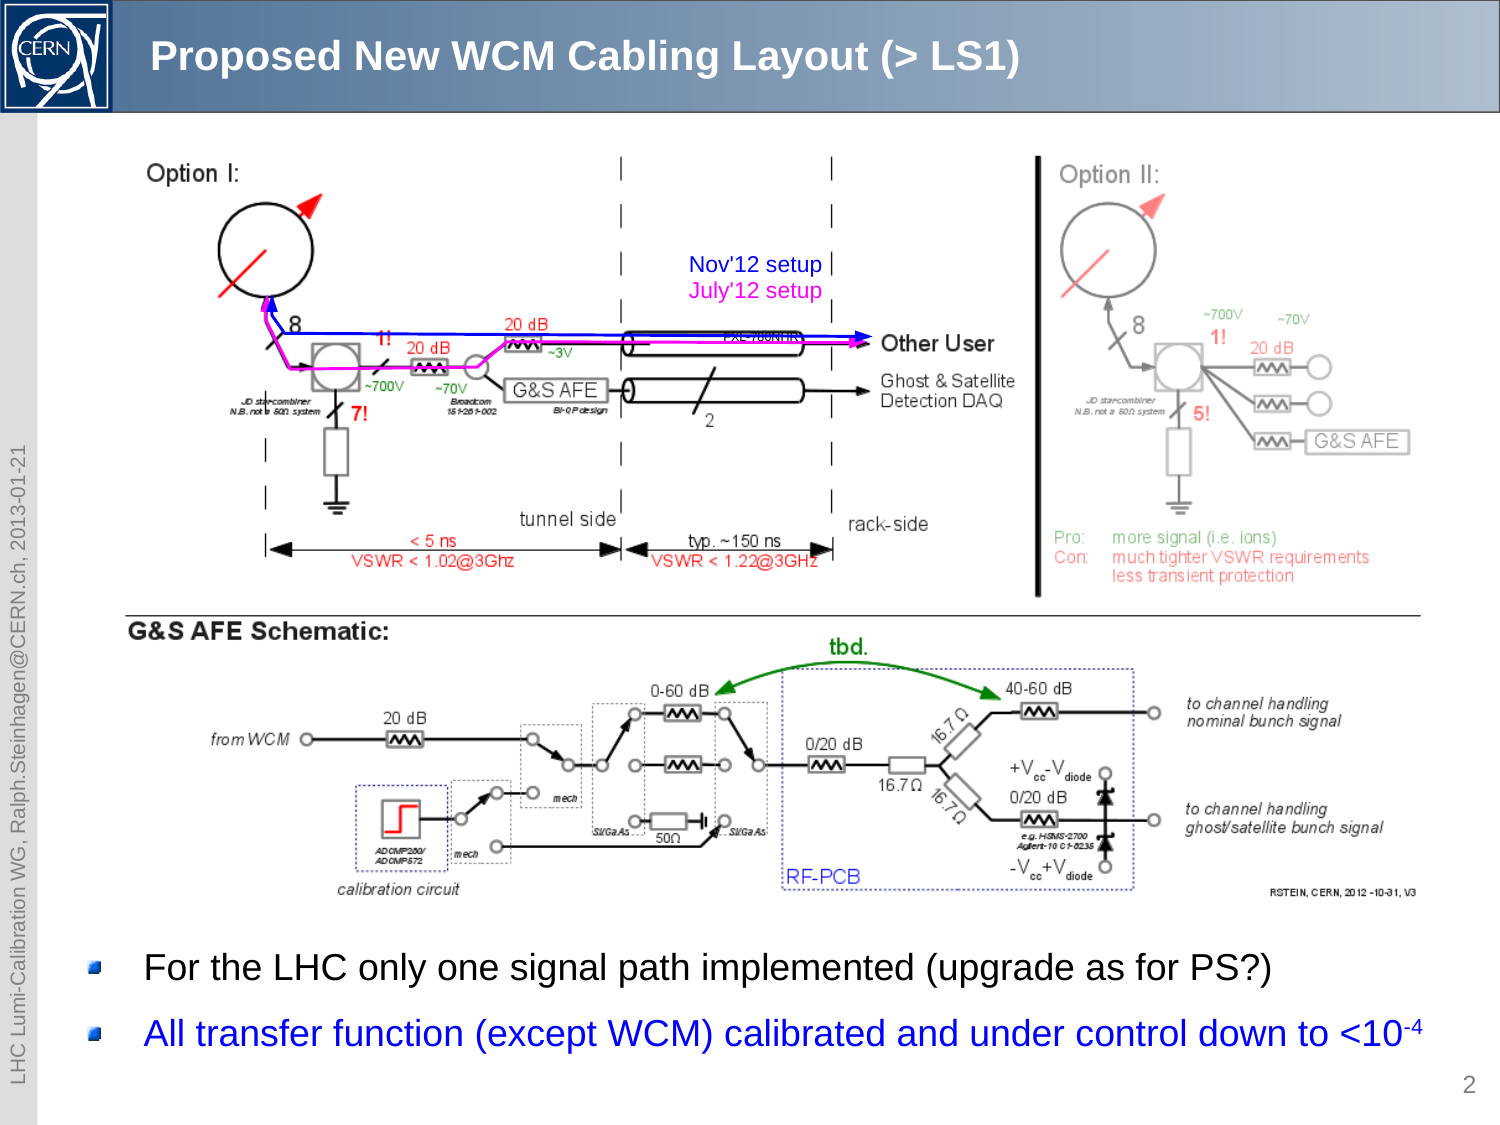

# Proposed New WCM Cabling Layout (> LS1)
Nov'12 setup
July'12 setup
FXL-780NHR
For the LHC only one signal path implemented (upgrade as for PS?)
All transfer function (except WCM) calibrated and under control down to <10-4